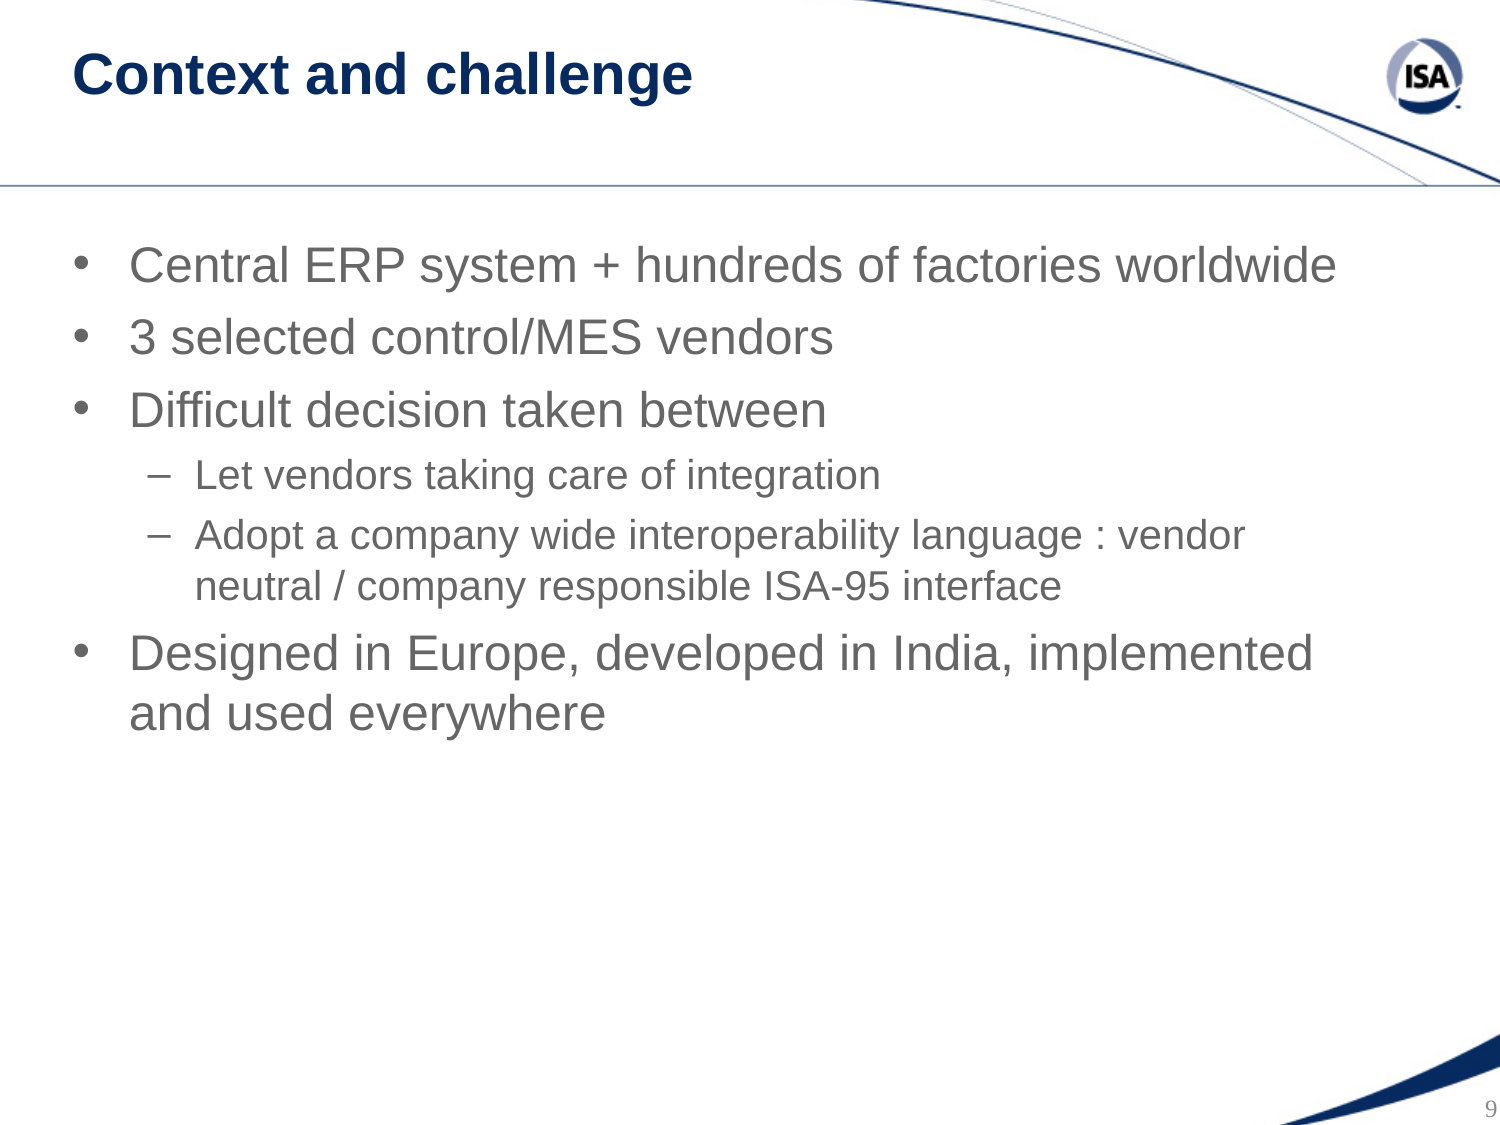

# Context and challenge
Central ERP system + hundreds of factories worldwide
3 selected control/MES vendors
Difficult decision taken between
Let vendors taking care of integration
Adopt a company wide interoperability language : vendor neutral / company responsible ISA-95 interface
Designed in Europe, developed in India, implemented and used everywhere